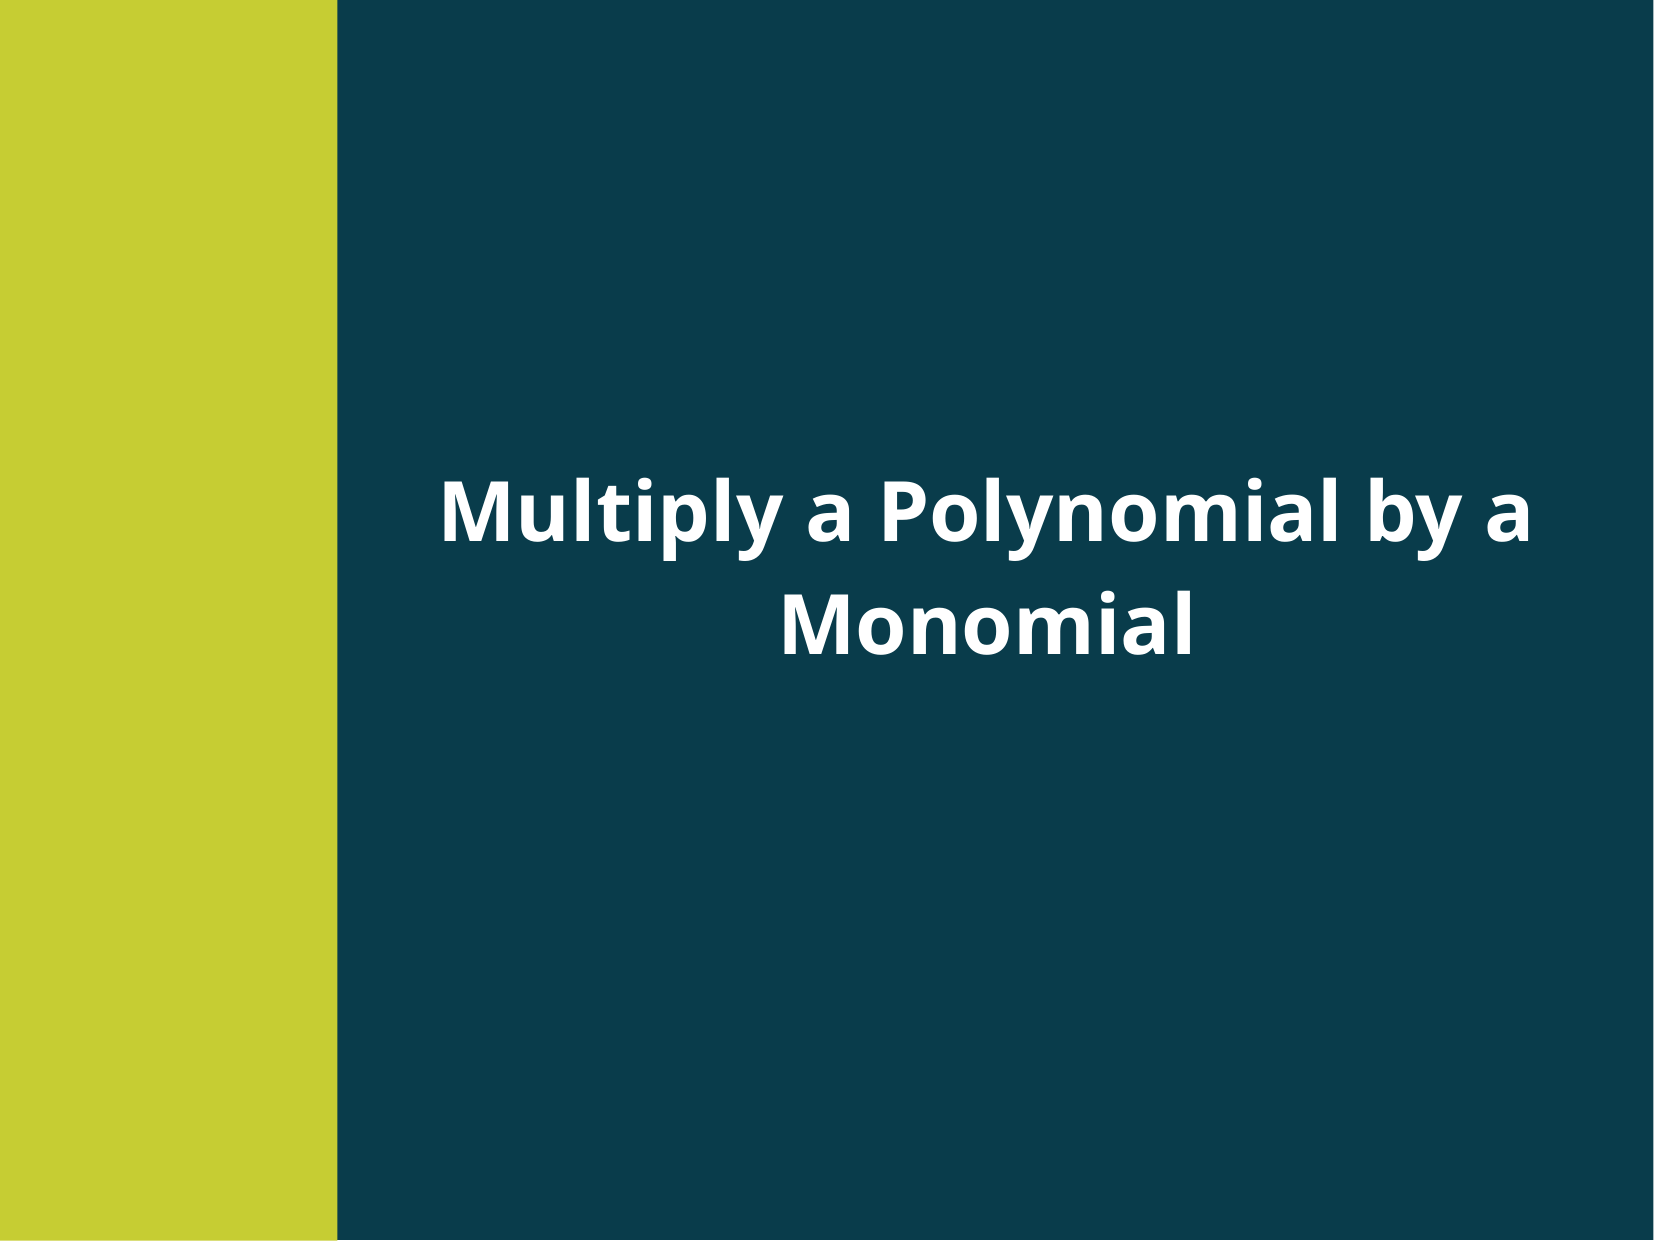

# Multiply a Polynomial by a Monomial